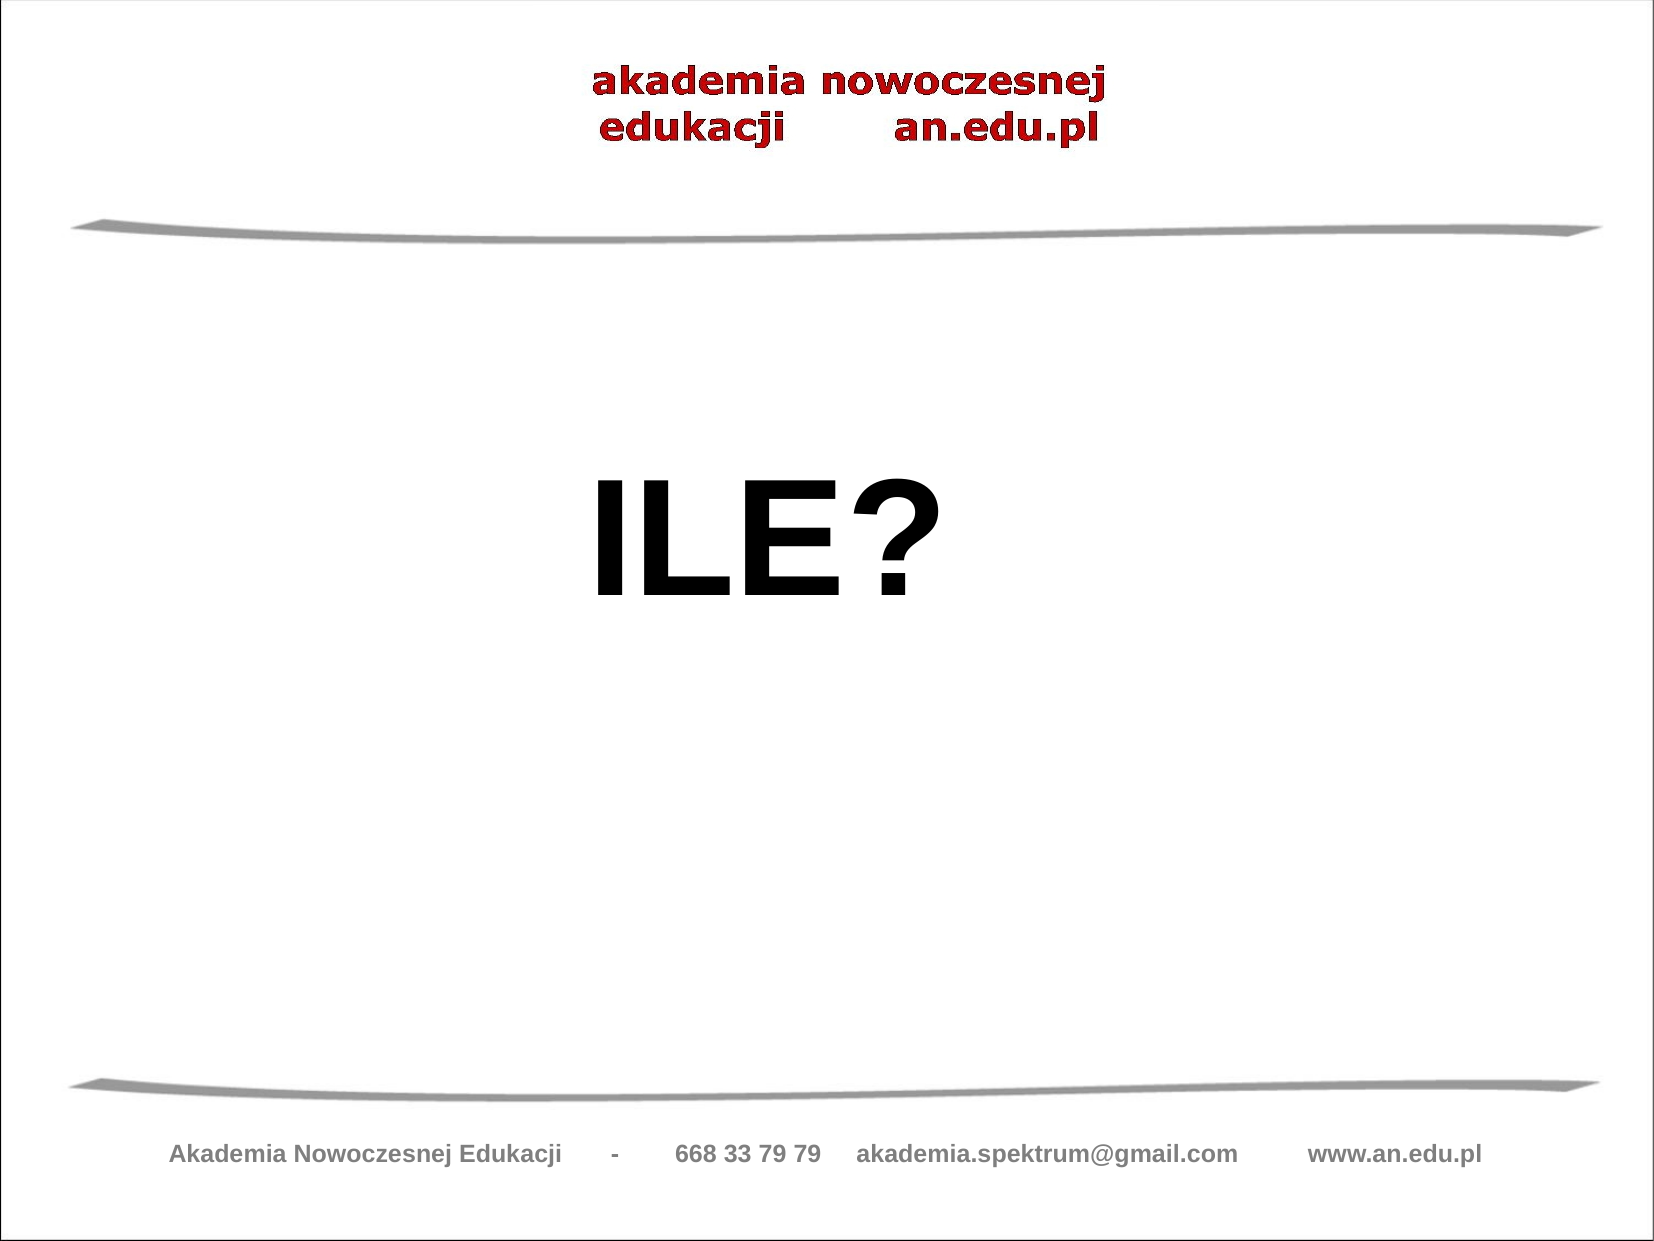

ILE?
 Akademia Nowoczesnej Edukacji - 668 33 79 79 akademia.spektrum@gmail.com www.an.edu.pl